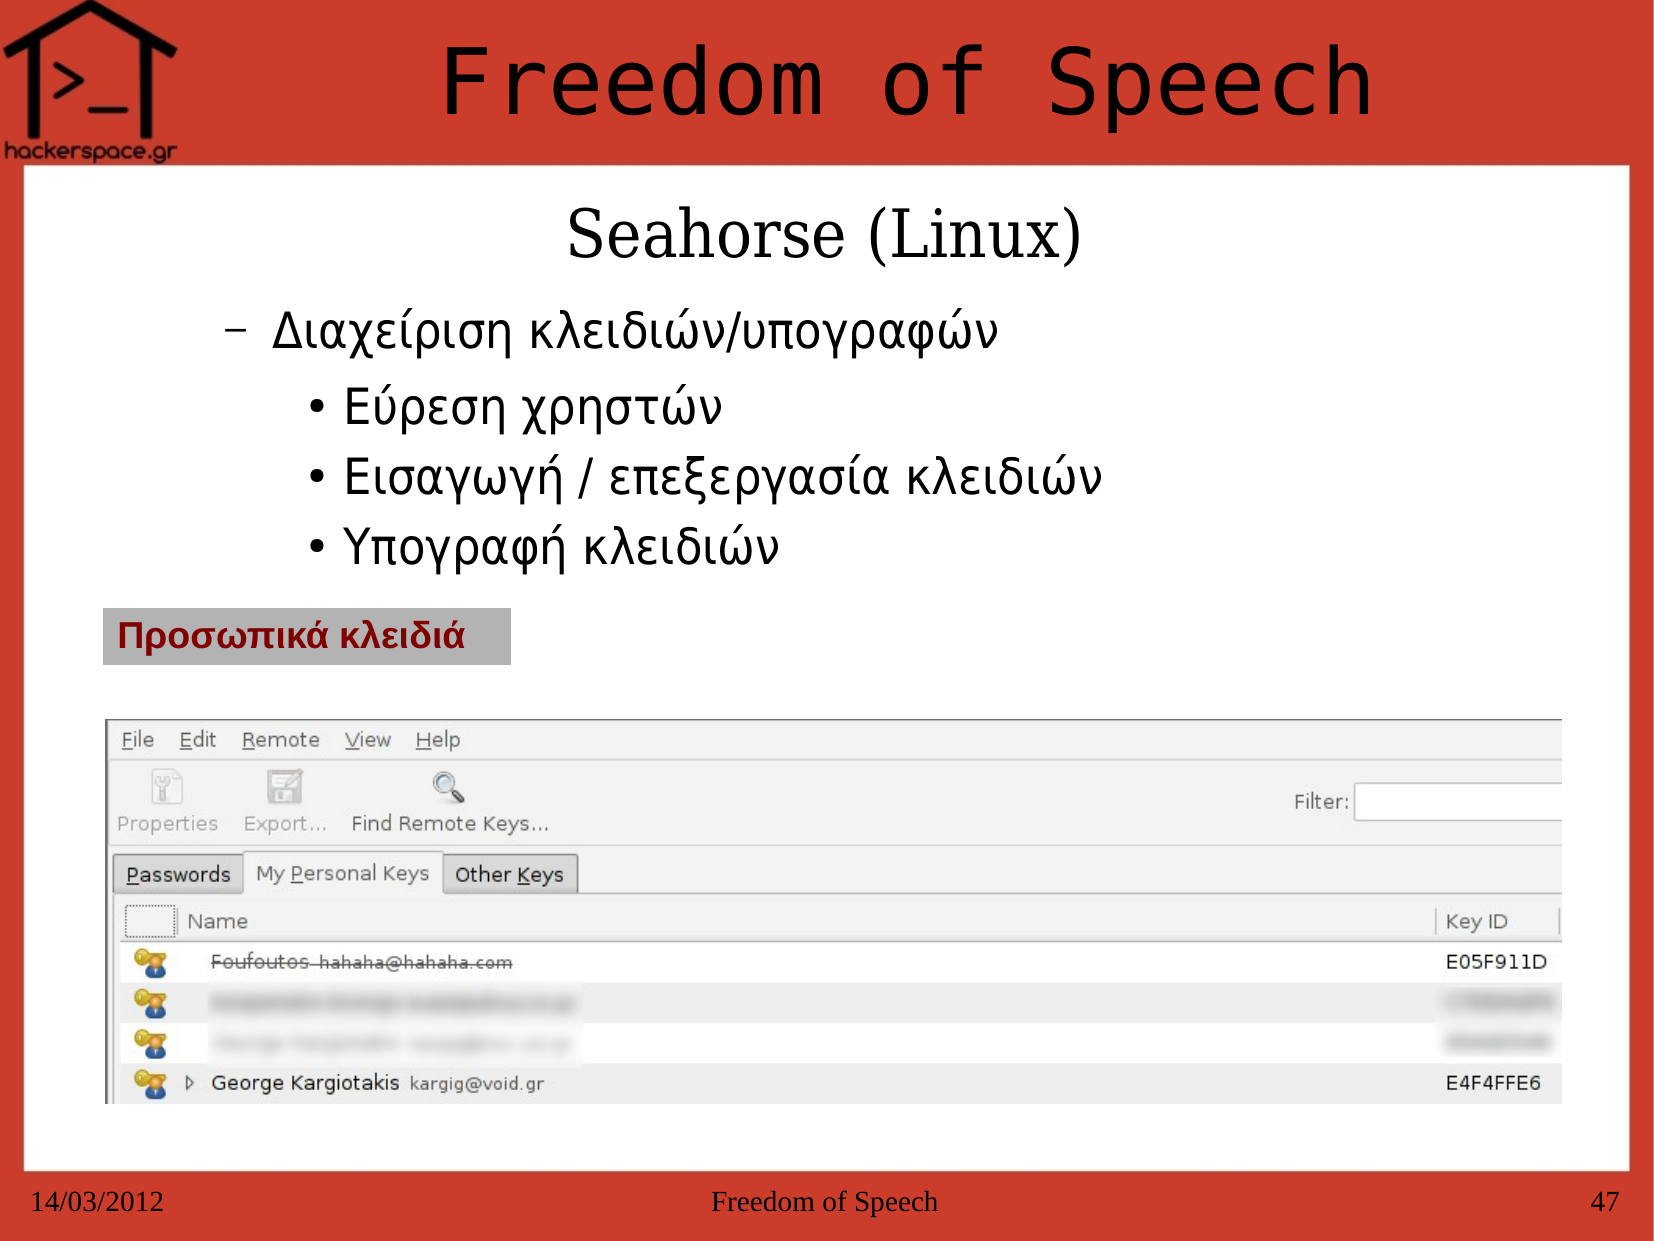

# Freedom of Speech
Seahorse (Linux)
Διαχείριση κλειδιών/υπογραφών
Εύρεση χρηστών
Εισαγωγή / επεξεργασία κλειδιών
Υπογραφή κλειδιών
| Προσωπικά κλειδιά |
| --- |
14/03/2012
Freedom of Speech
47